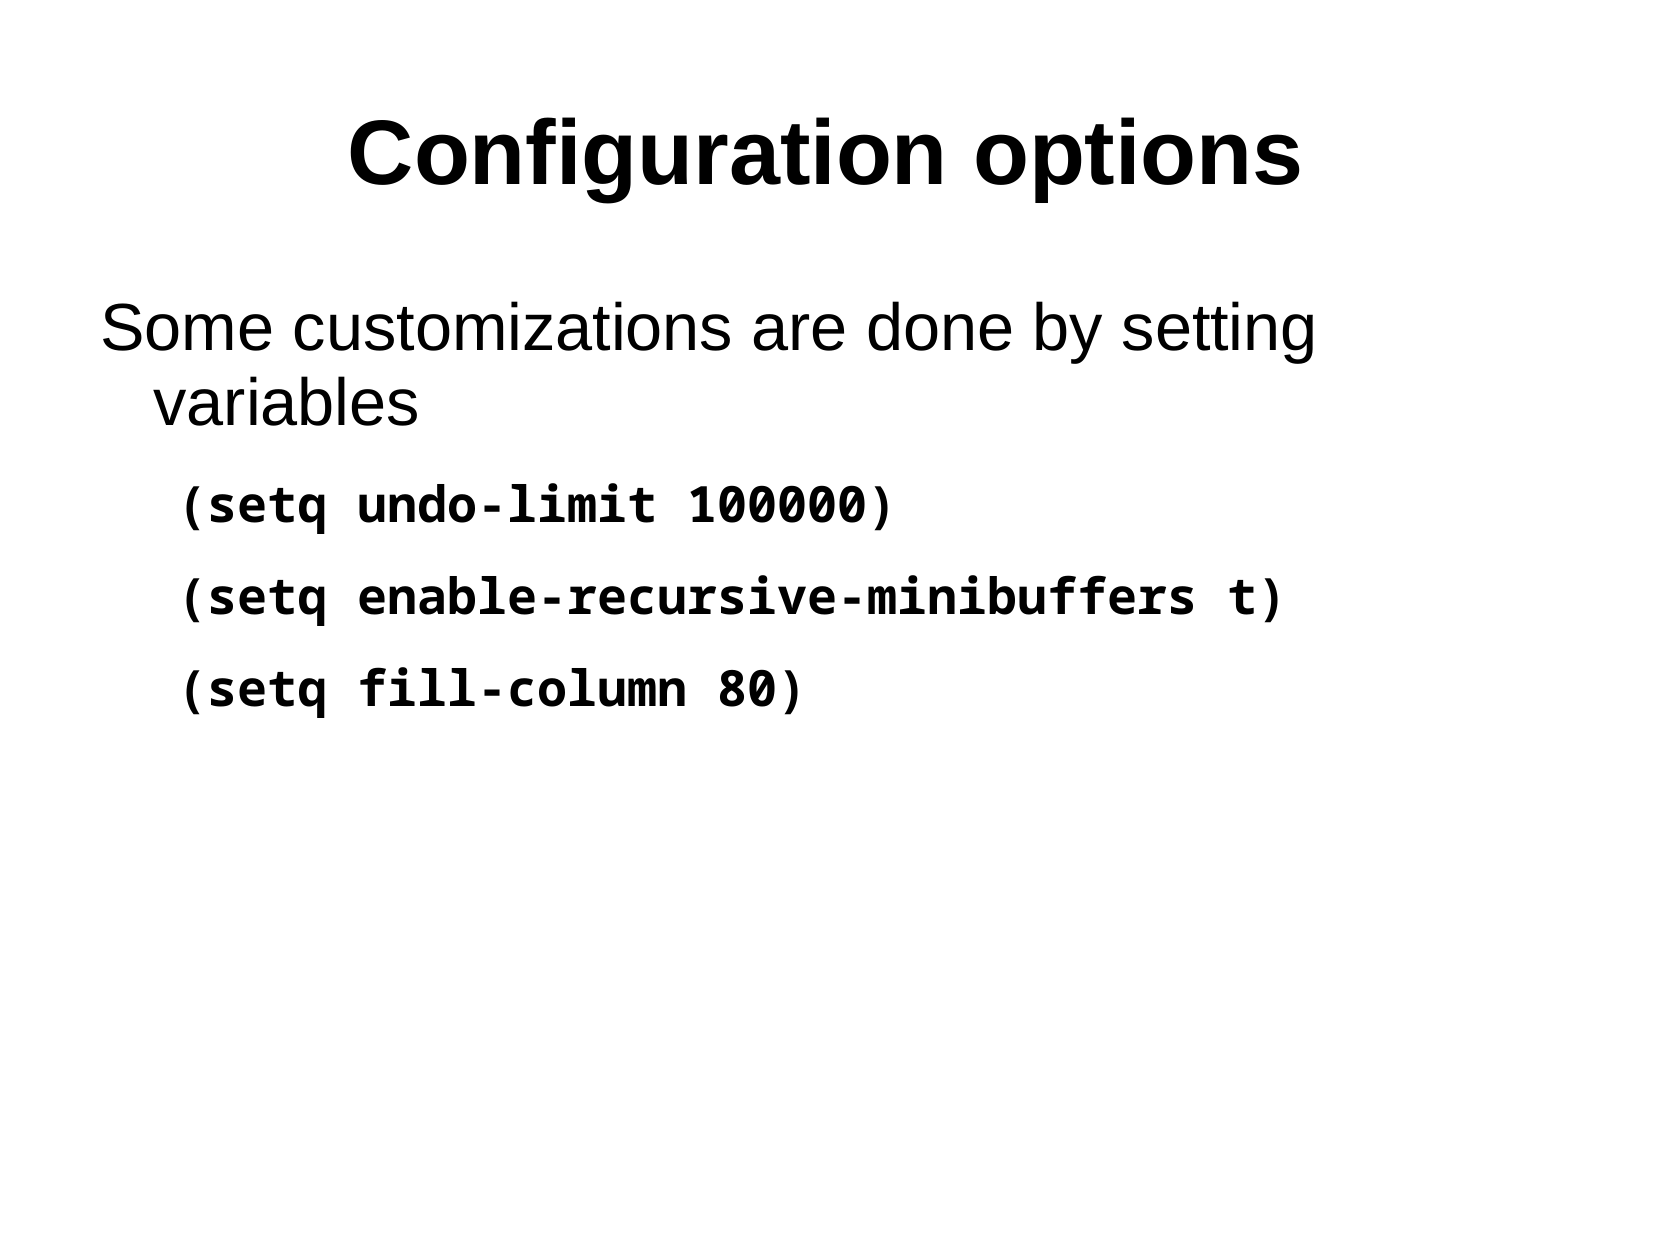

# Configuration options
Some customizations are done by setting variables
(setq undo-limit 100000)
(setq enable-recursive-minibuffers t)
(setq fill-column 80)